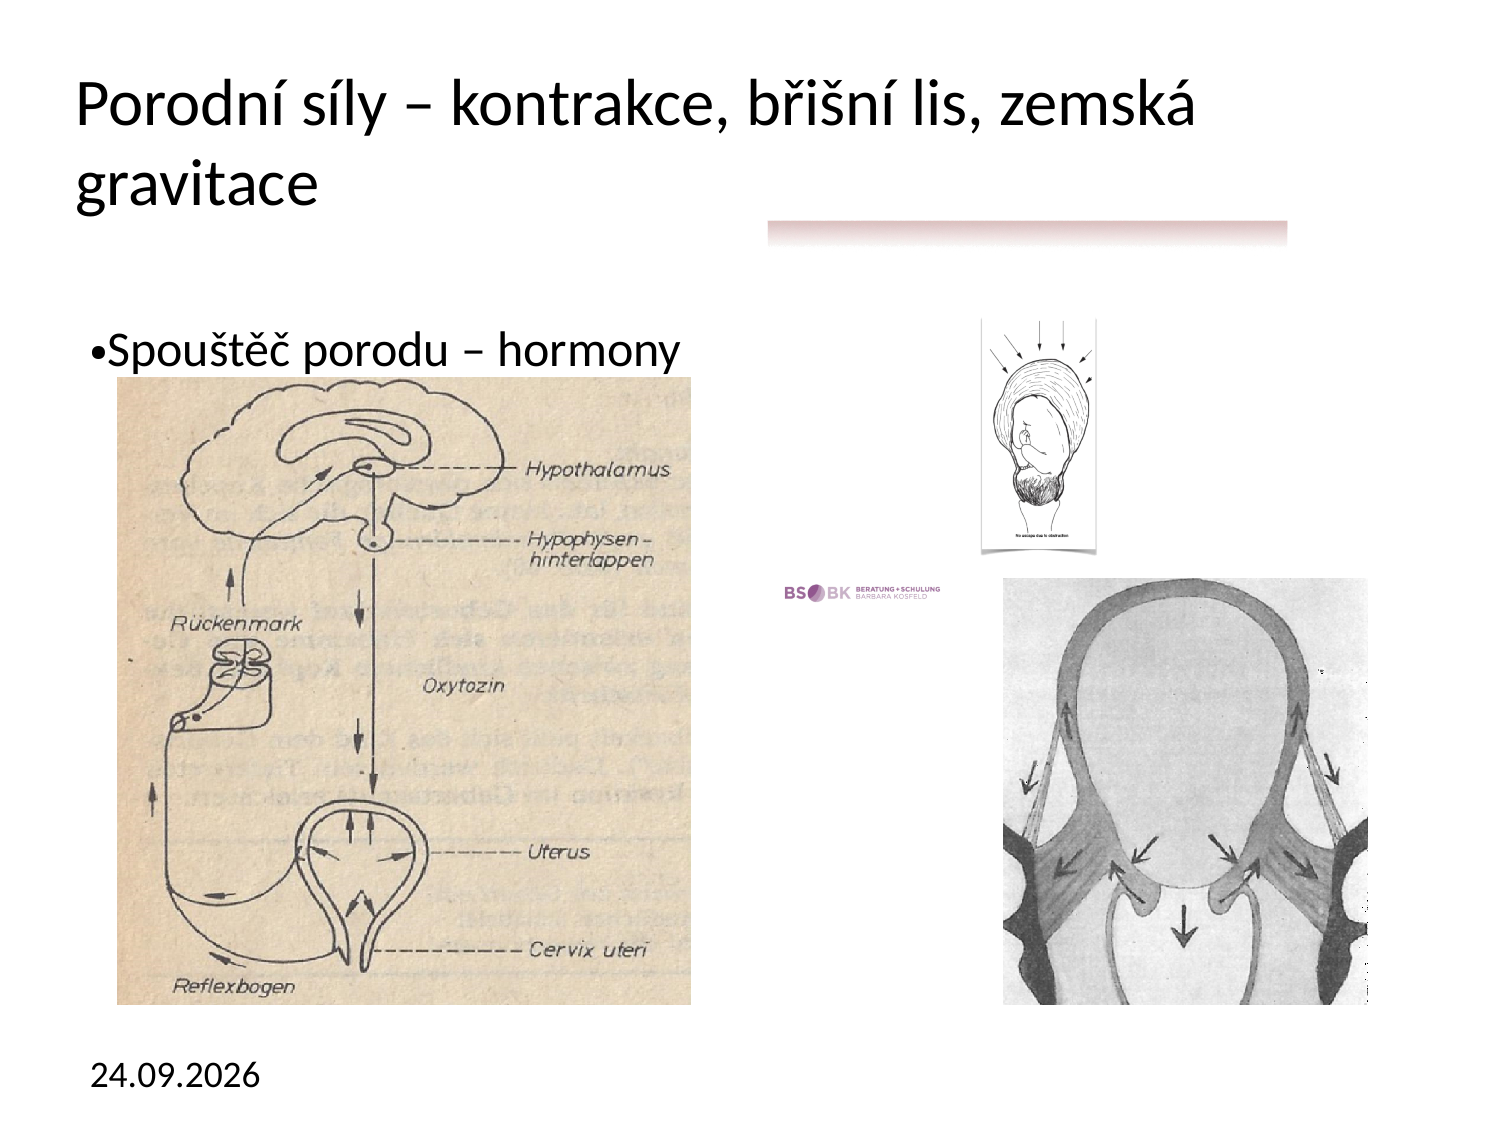

Porodní síly – kontrakce, břišní lis, zemská gravitace
#
Spouštěč porodu – hormony